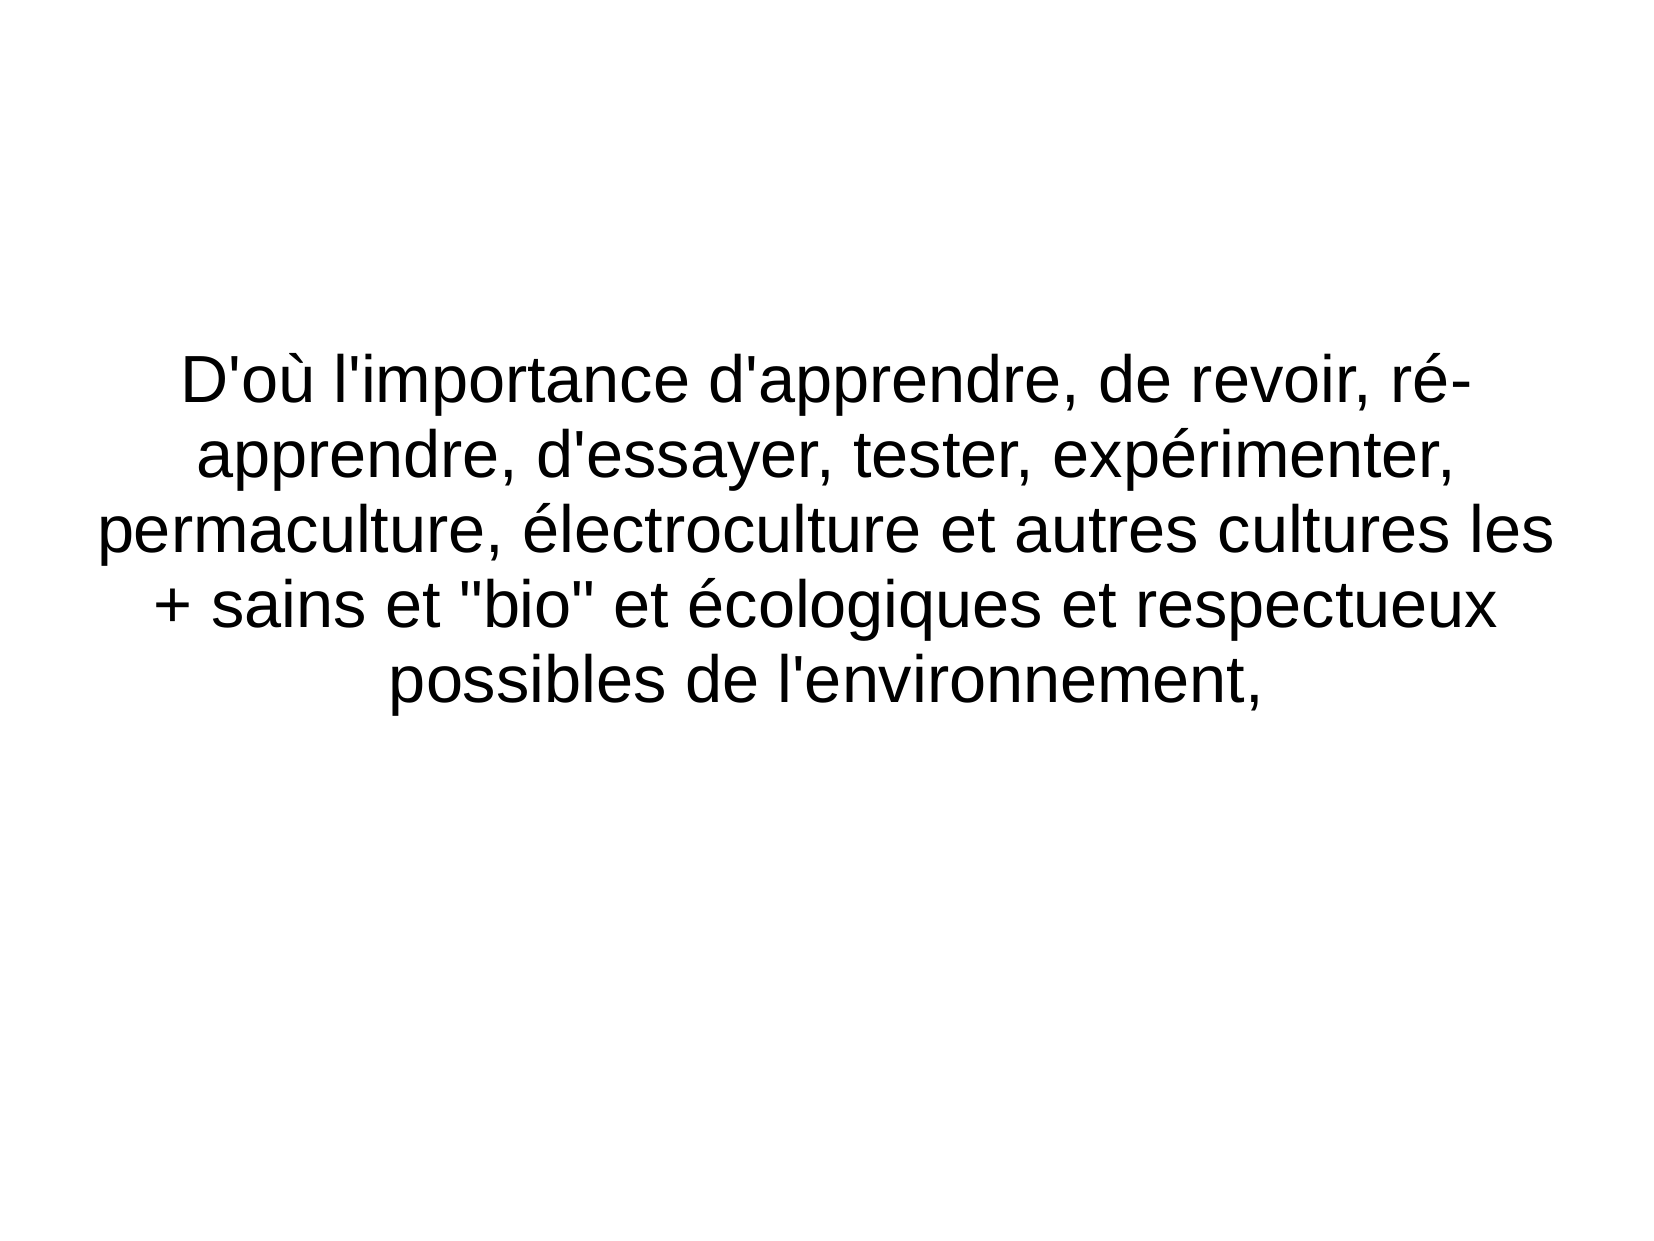

# D'où l'importance d'apprendre, de revoir, ré-apprendre, d'essayer, tester, expérimenter, permaculture, électroculture et autres cultures les + sains et "bio" et écologiques et respectueux possibles de l'environnement,